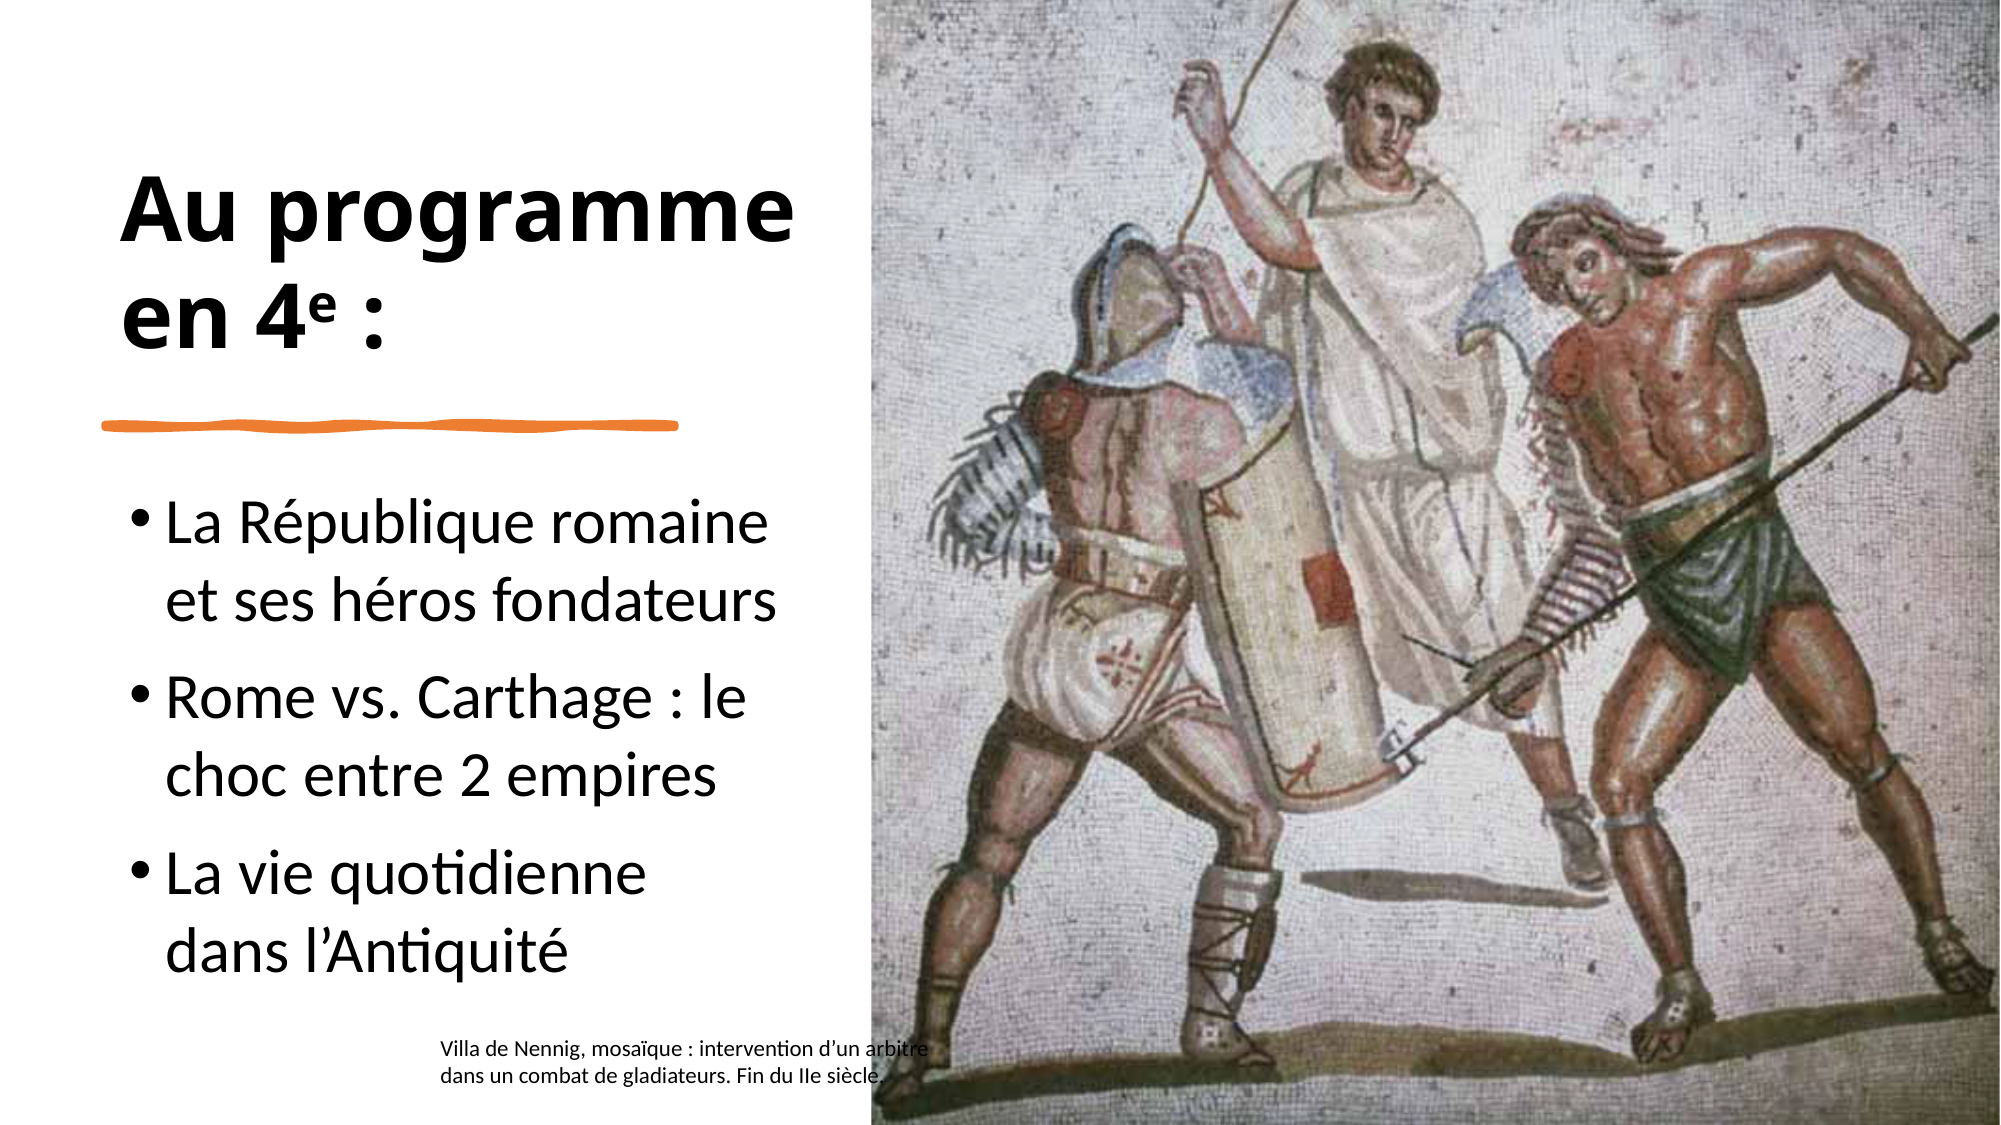

# Au programme en 4e :
La République romaine et ses héros fondateurs
Rome vs. Carthage : le choc entre 2 empires
La vie quotidienne dans l’Antiquité
Villa de Nennig, mosaïque : intervention d’un arbitre dans un combat de gladiateurs. Fin du IIe siècle.